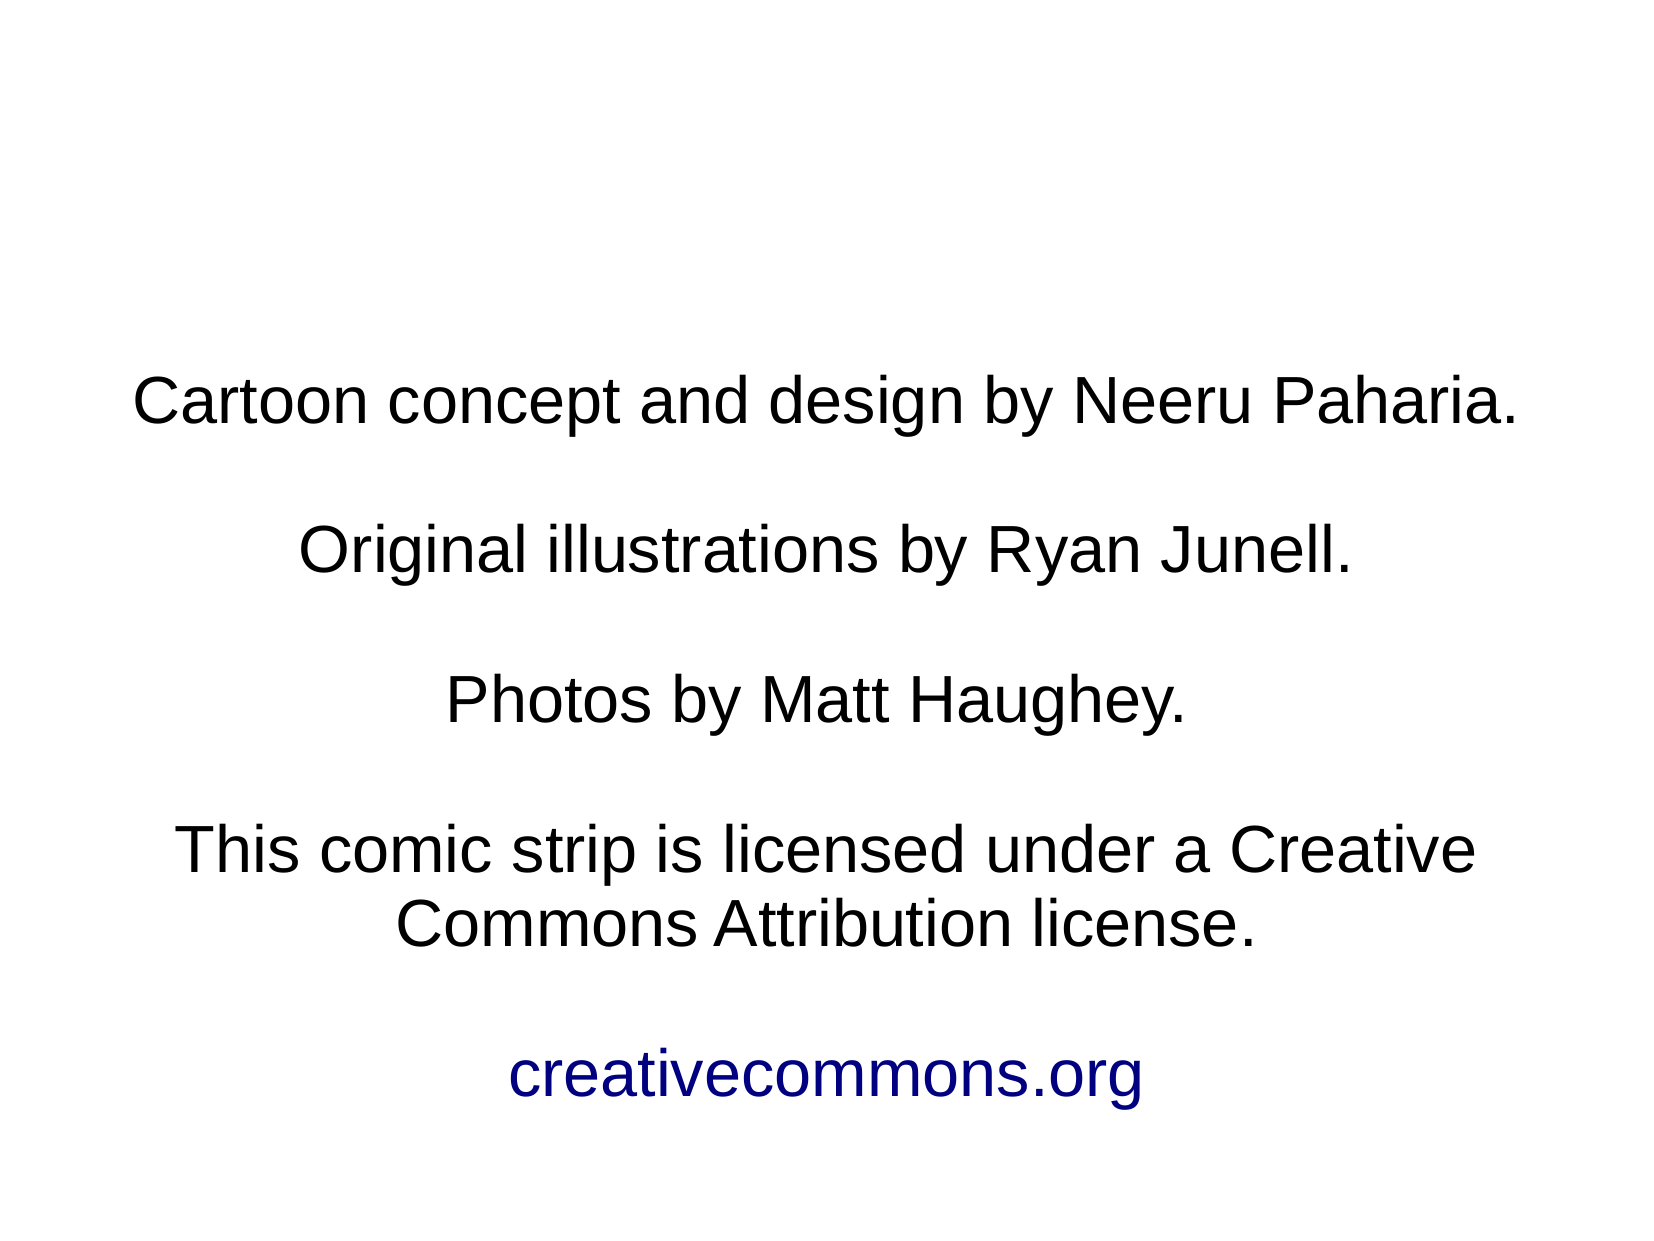

#
Cartoon concept and design by Neeru Paharia.
Original illustrations by Ryan Junell.
Photos by Matt Haughey.
This comic strip is licensed under a Creative Commons Attribution license.
creativecommons.org